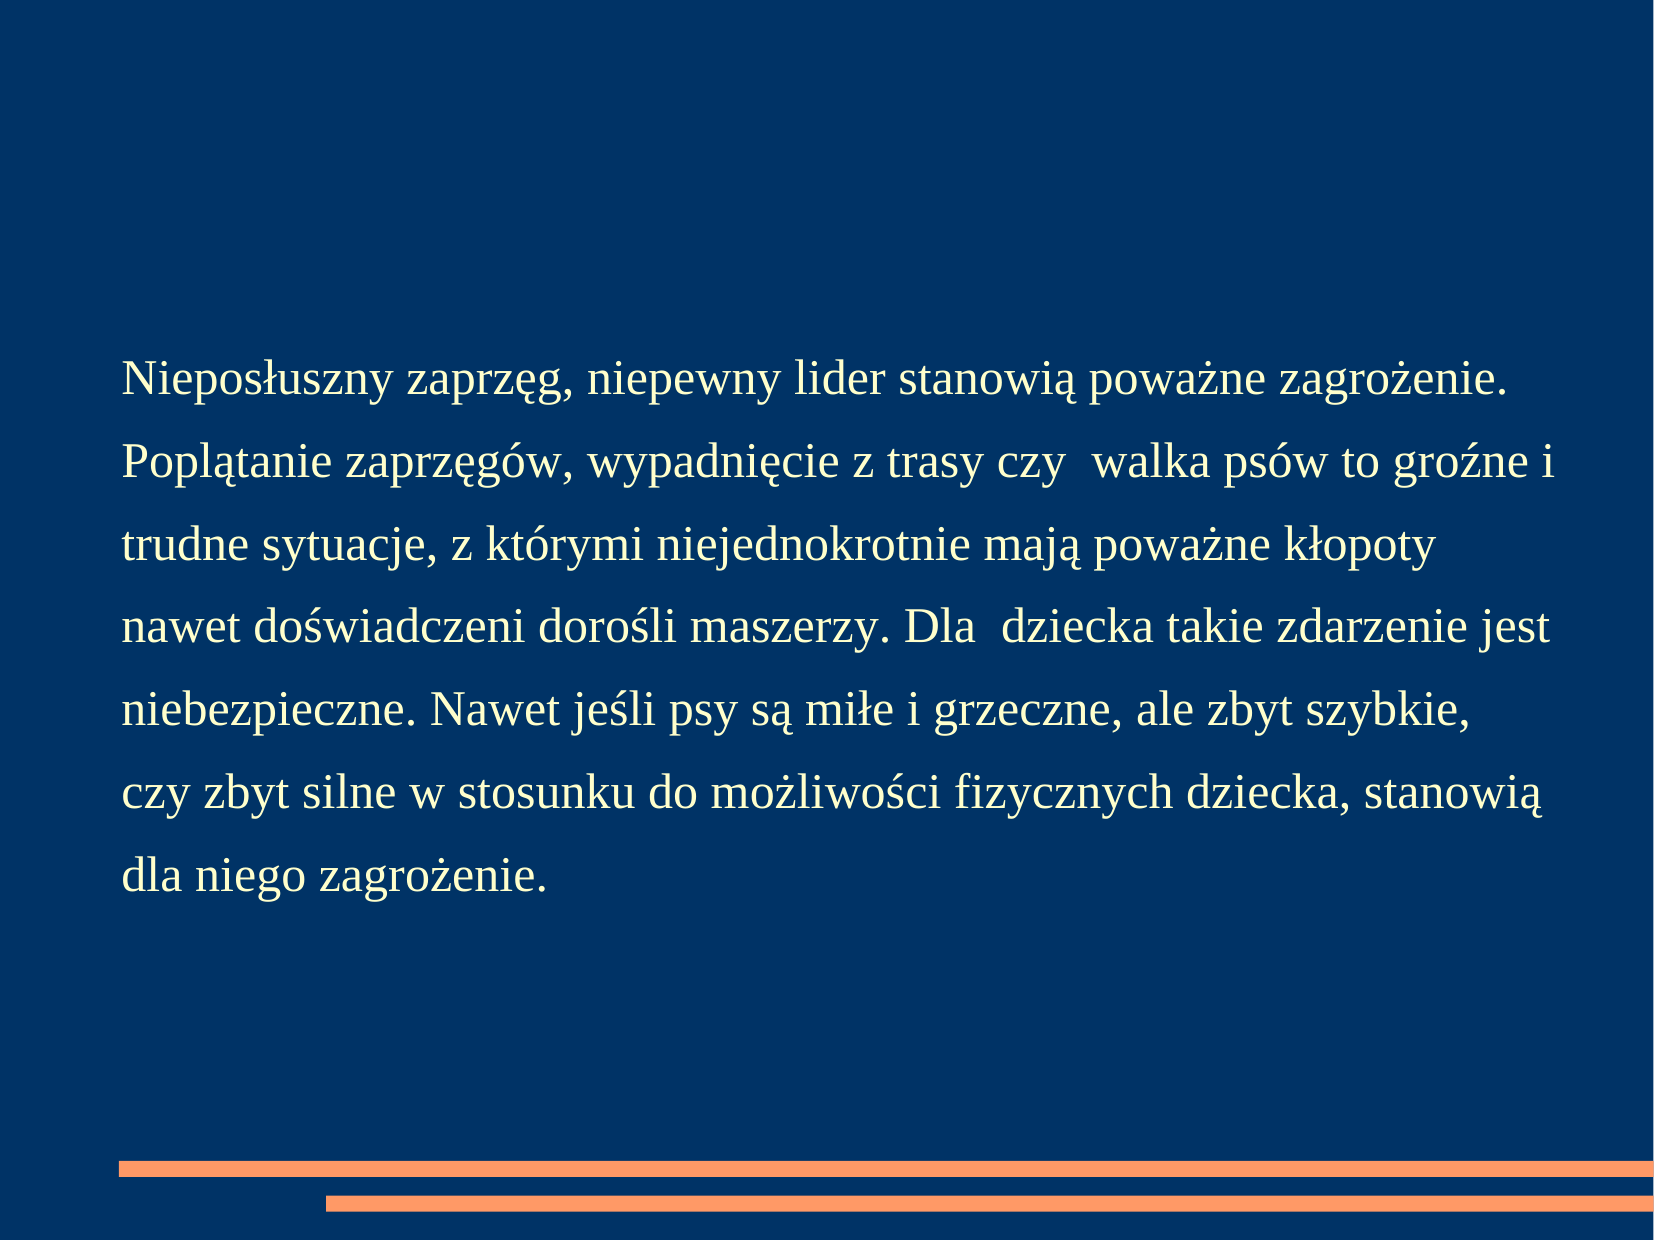

#
Nieposłuszny zaprzęg, niepewny lider stanowią poważne zagrożenie. Poplątanie zaprzęgów, wypadnięcie z trasy czy walka psów to groźne i trudne sytuacje, z którymi niejednokrotnie mają poważne kłopoty nawet doświadczeni dorośli maszerzy. Dla dziecka takie zdarzenie jest niebezpieczne. Nawet jeśli psy są miłe i grzeczne, ale zbyt szybkie, czy zbyt silne w stosunku do możliwości fizycznych dziecka, stanowią dla niego zagrożenie.